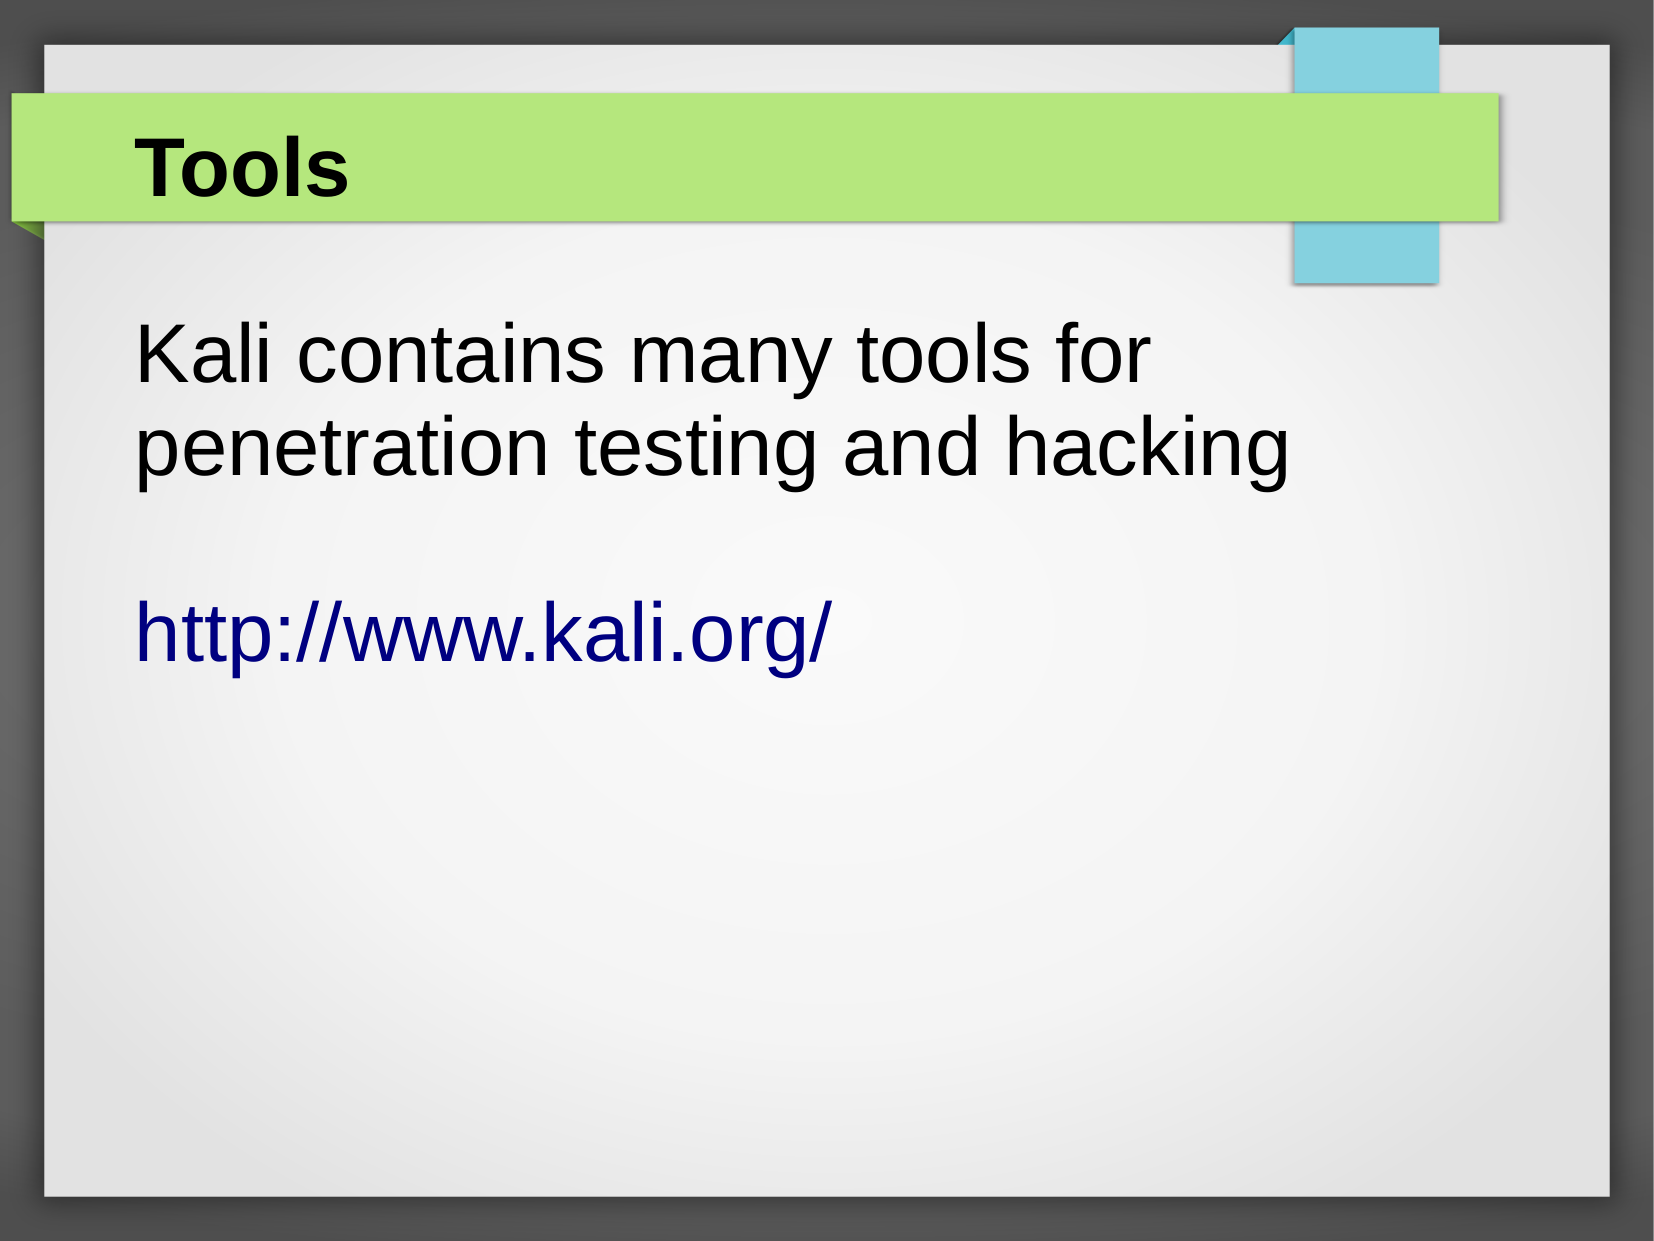

Tools
Kali contains many tools for
penetration testing and hacking
http://www.kali.org/